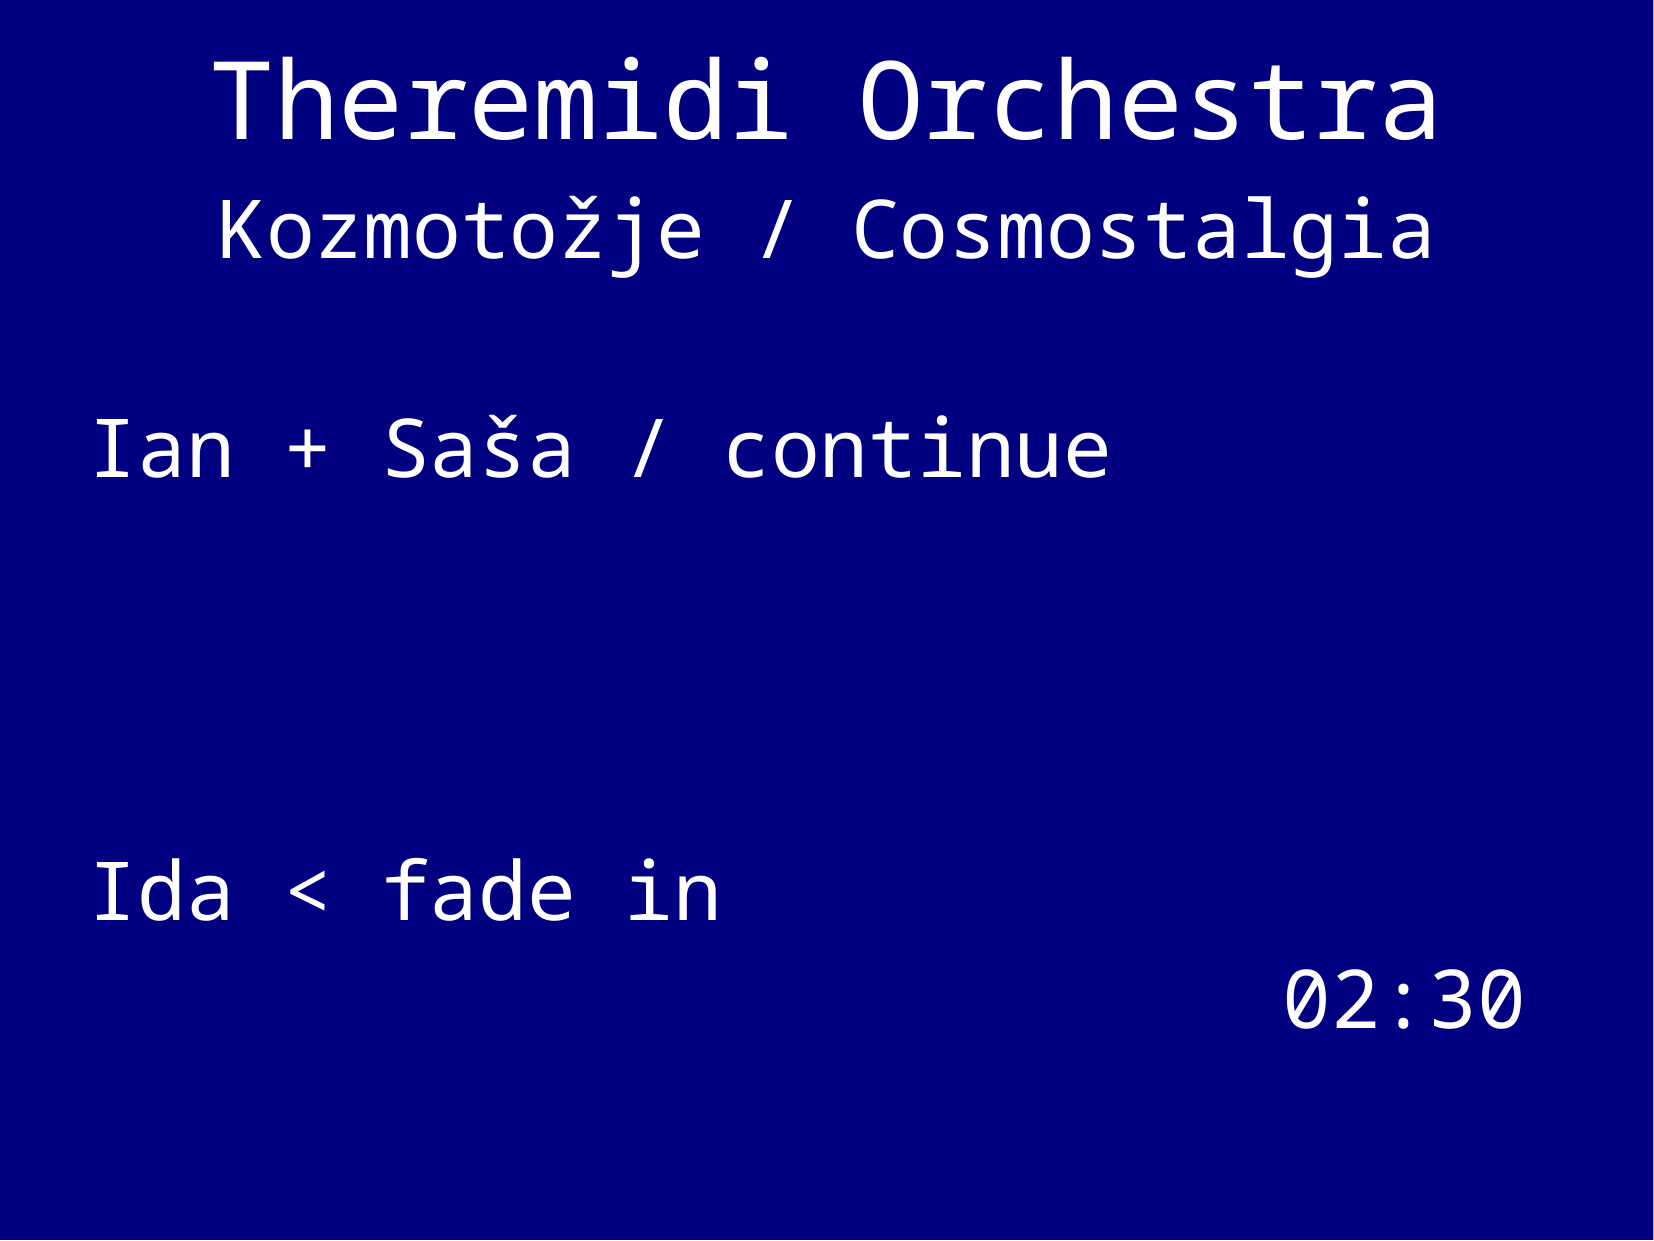

# Theremidi Orchestra Kozmotožje / Cosmostalgia
Ian + Saša / continue
Ida < fade in
02:30